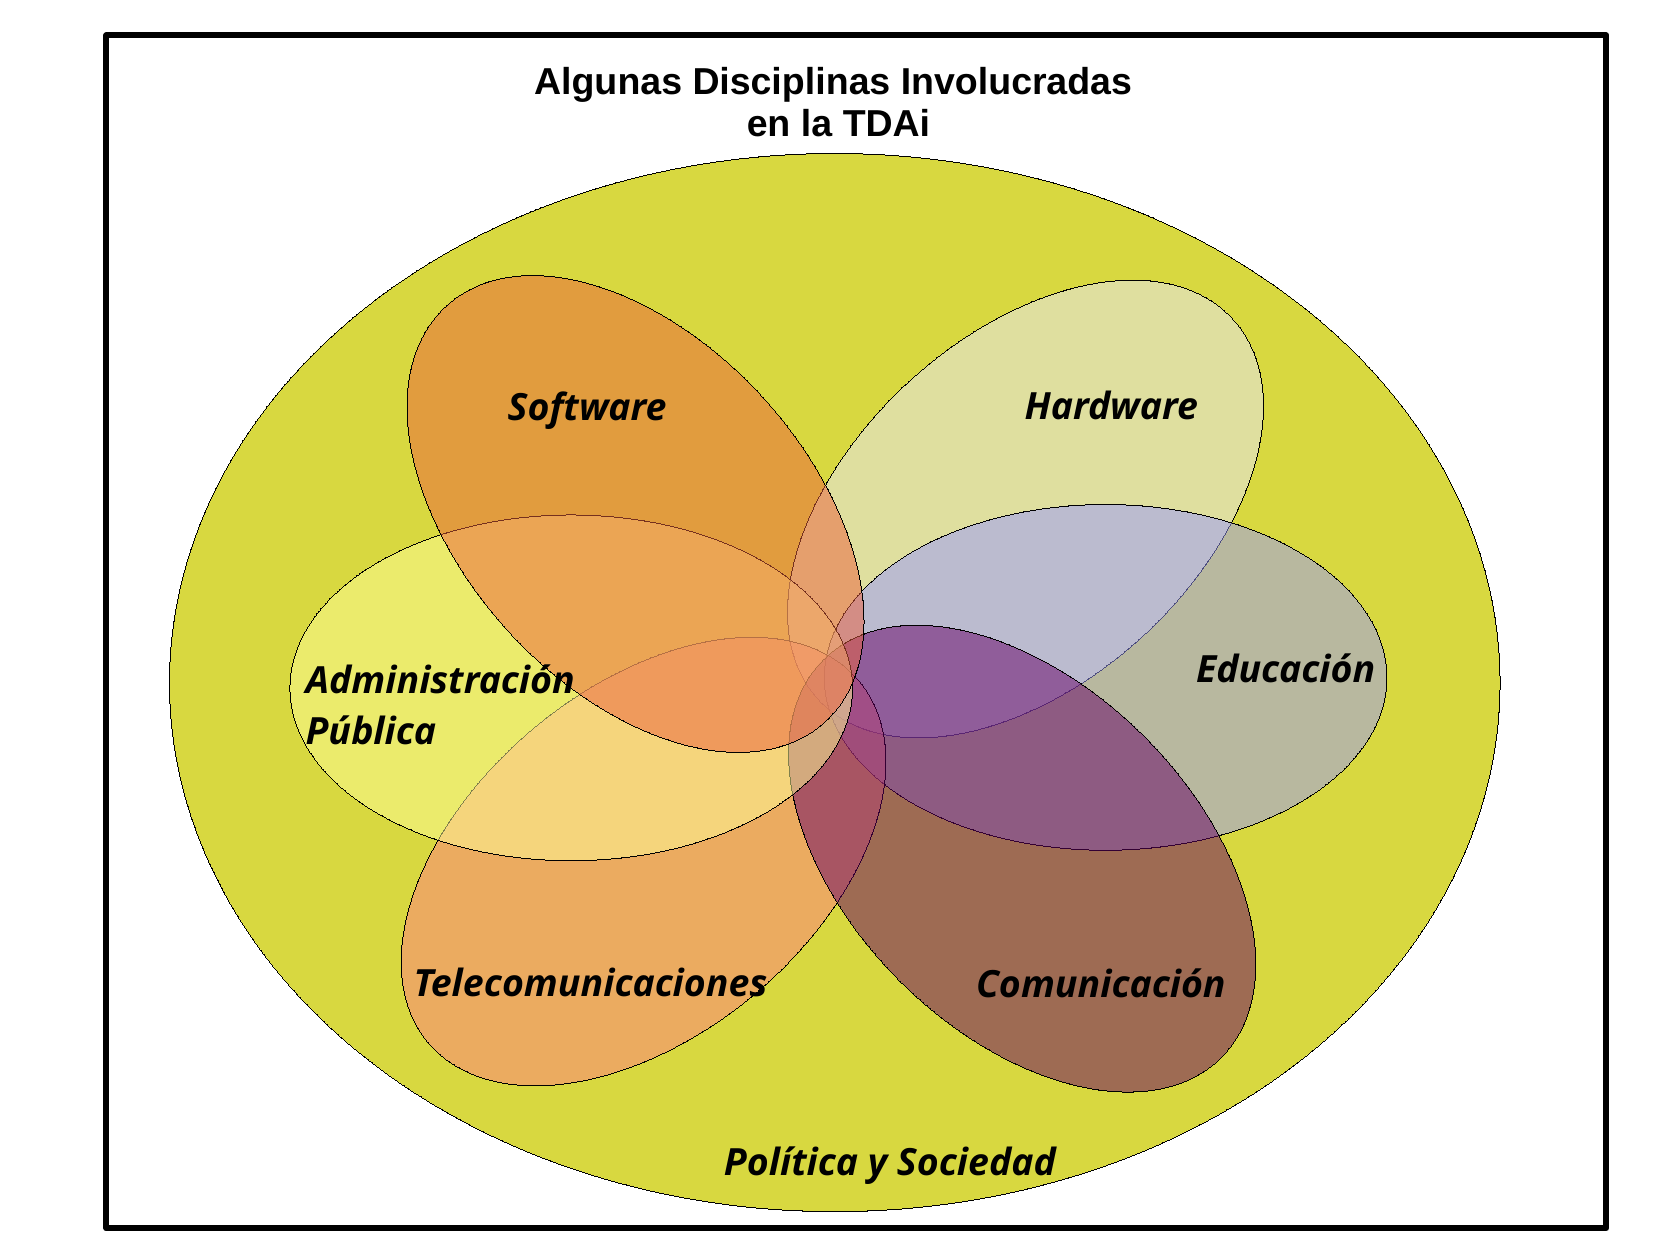

Algunas Disciplinas Involucradas
en la TDAi
Hardware
Software
Educación
Administración
Pública
Telecomunicaciones
Comunicación
Política y Sociedad